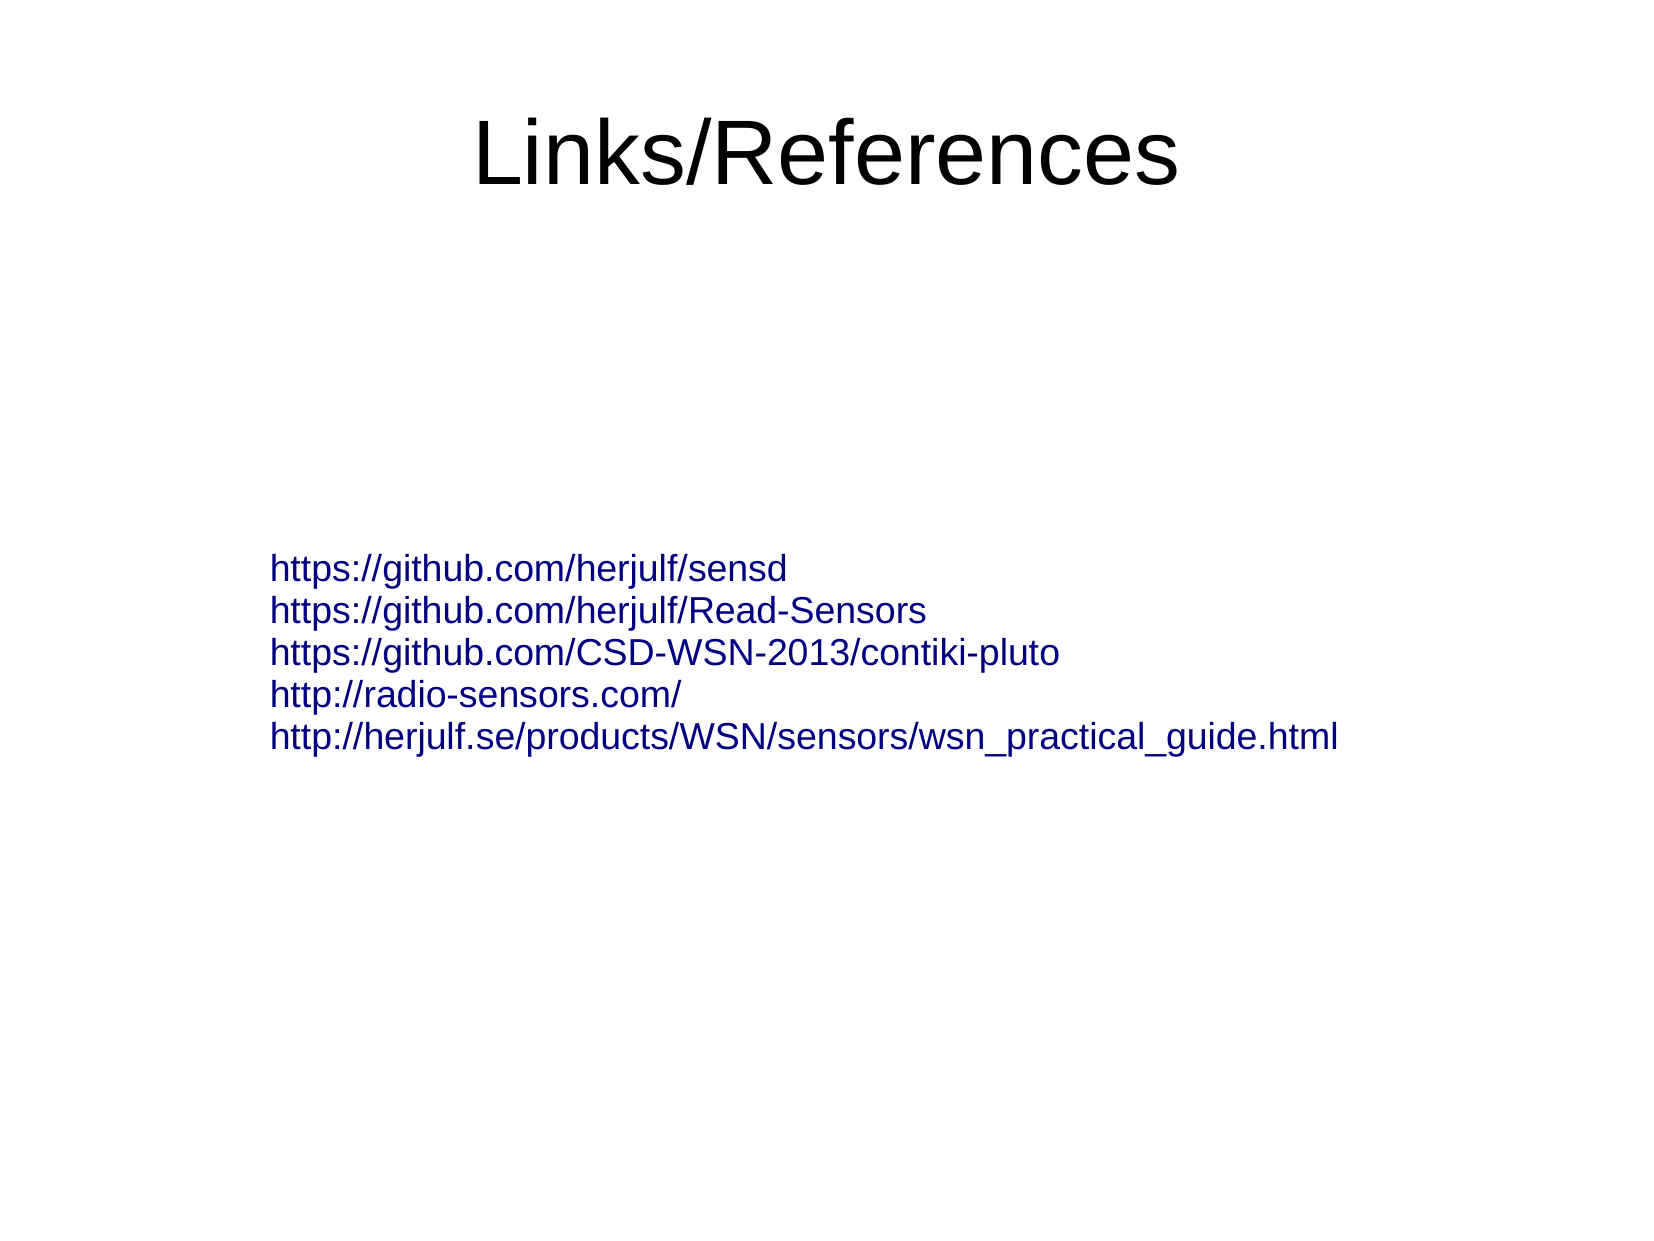

# Links/References
https://github.com/herjulf/sensd
https://github.com/herjulf/Read-Sensors
https://github.com/CSD-WSN-2013/contiki-pluto
http://radio-sensors.com/
http://herjulf.se/products/WSN/sensors/wsn_practical_guide.html